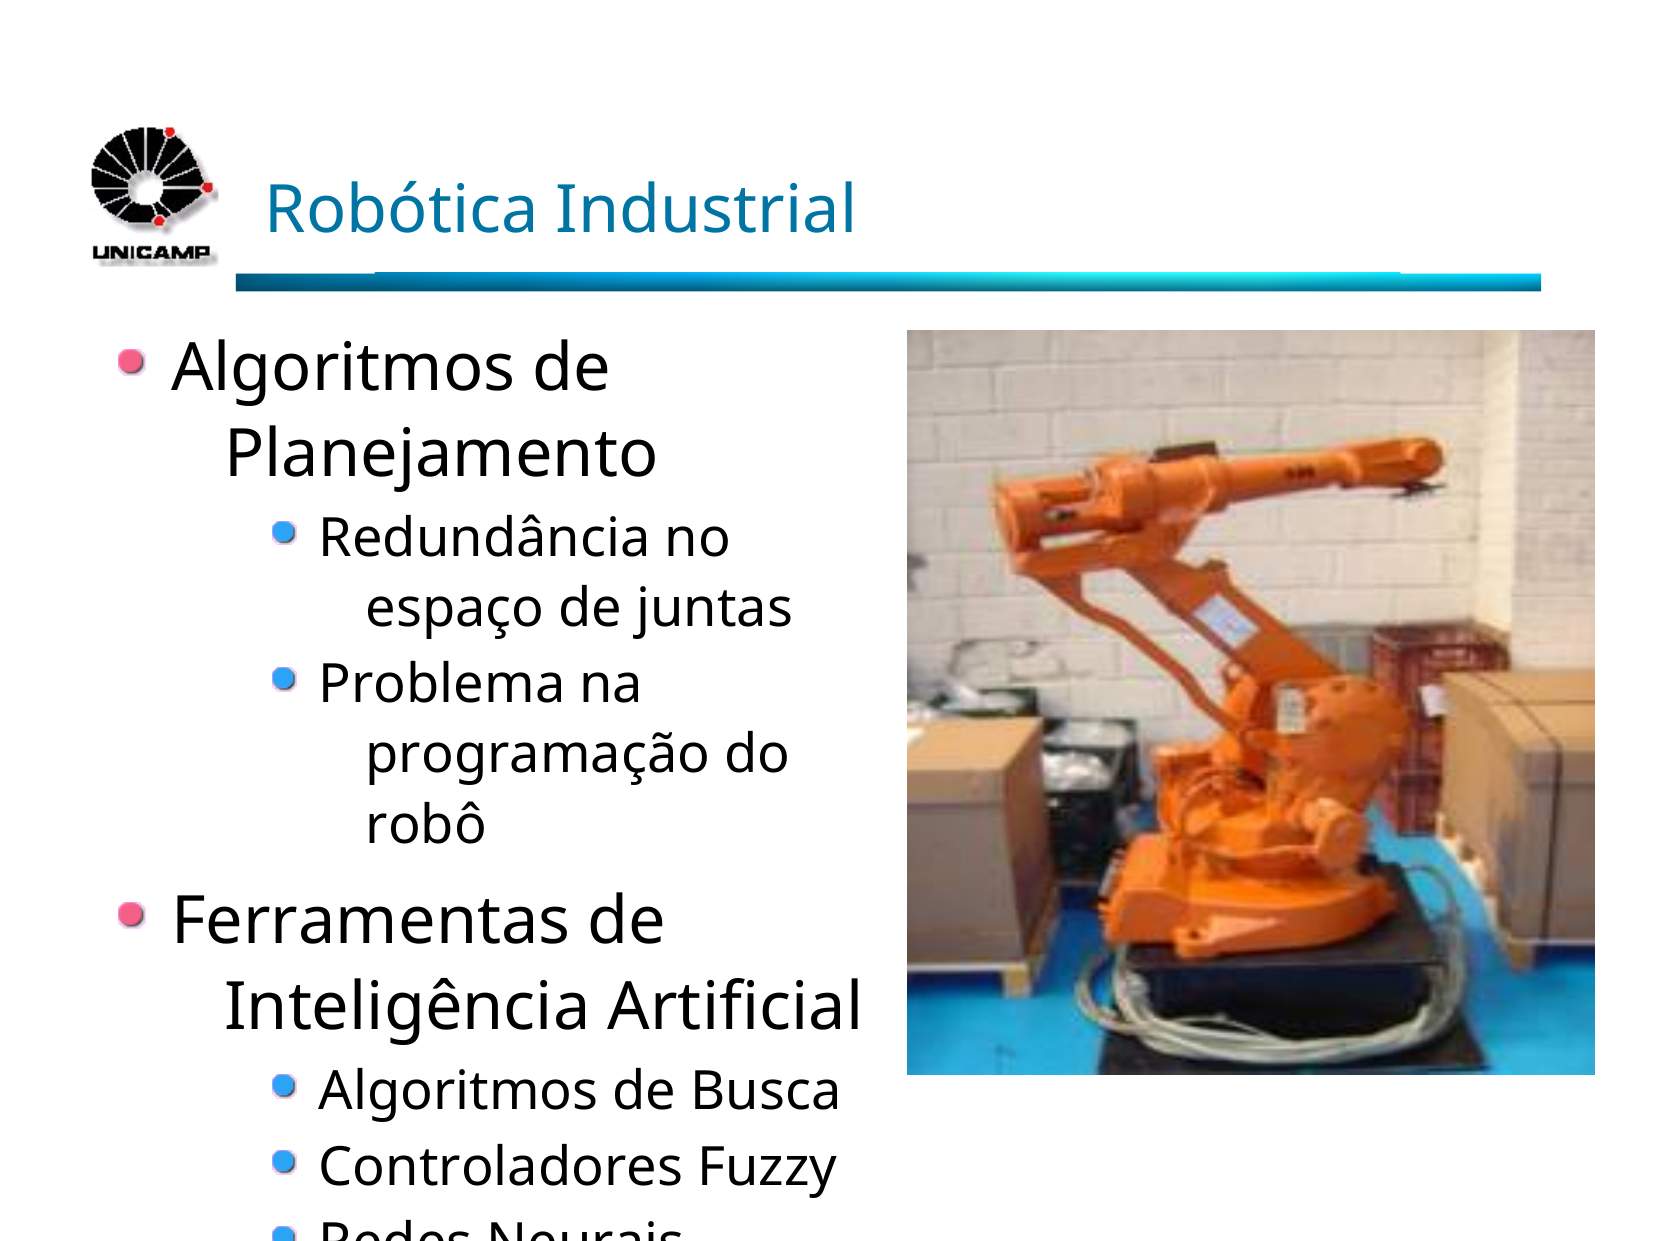

# Robótica Industrial
Algoritmos de Planejamento
Redundância no espaço de juntas
Problema na programação do robô
Ferramentas de Inteligência Artificial
Algoritmos de Busca
Controladores Fuzzy
Redes Neurais
Algoritmos Genéticos